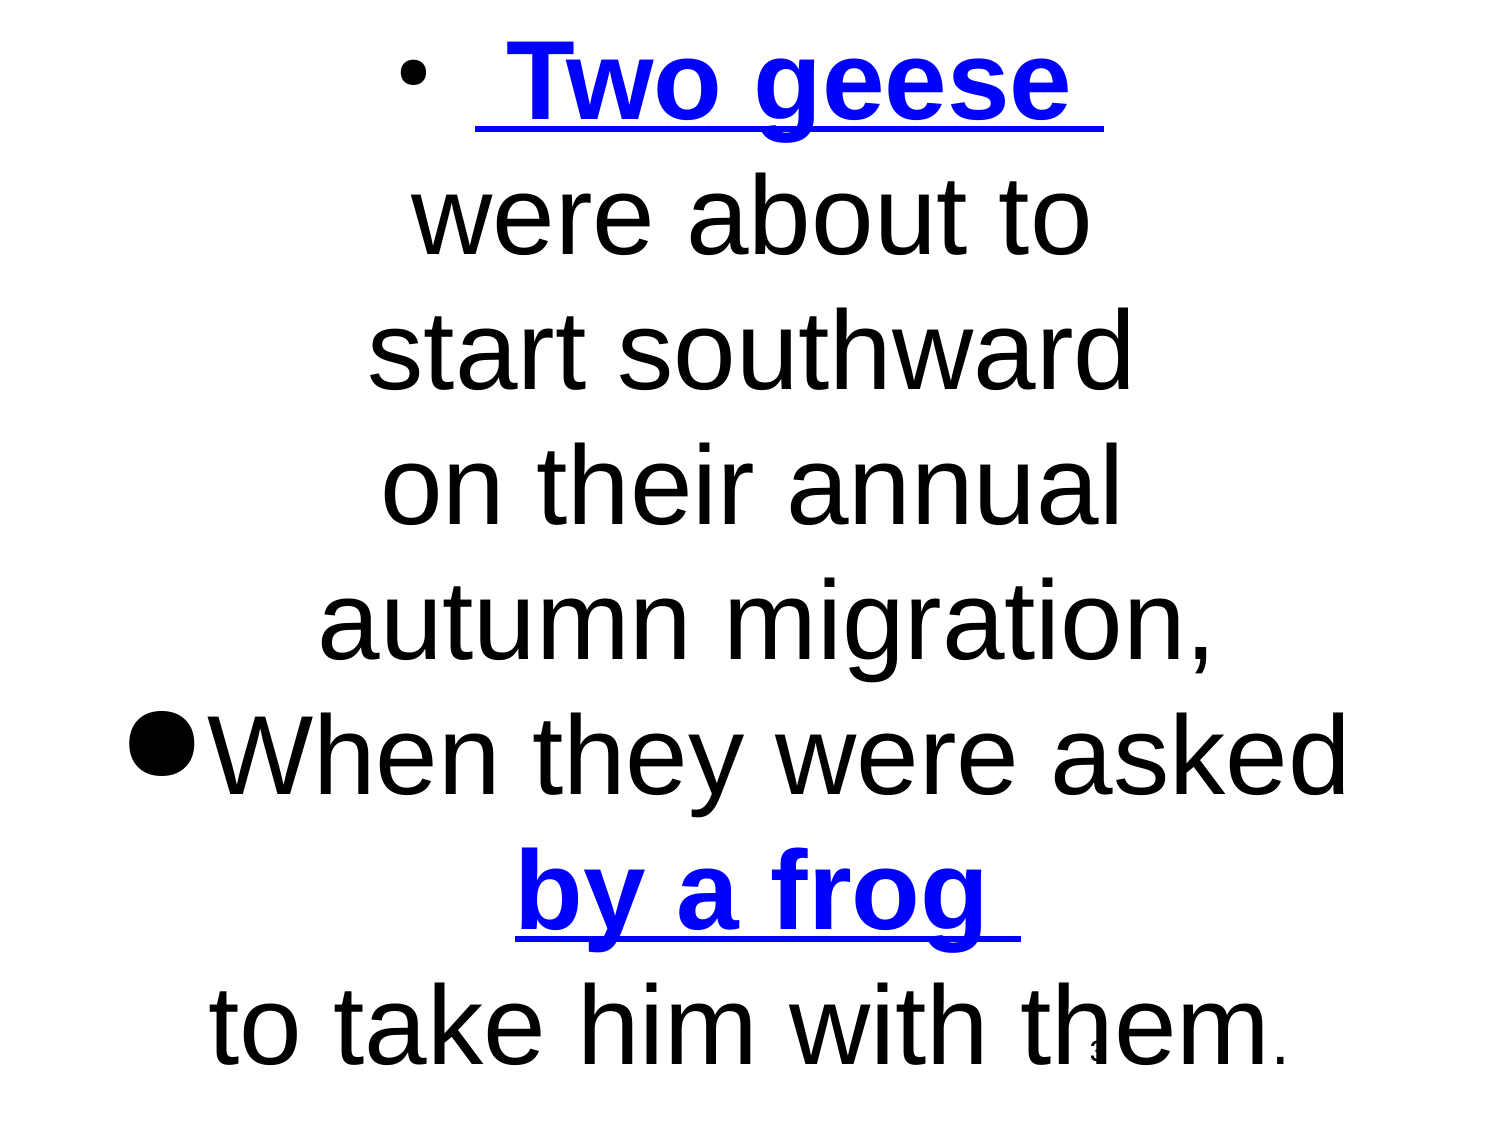

Two geese
were about to
start southward
on their annual
autumn migration,
When they were asked
by a frog
to take him with them.
3